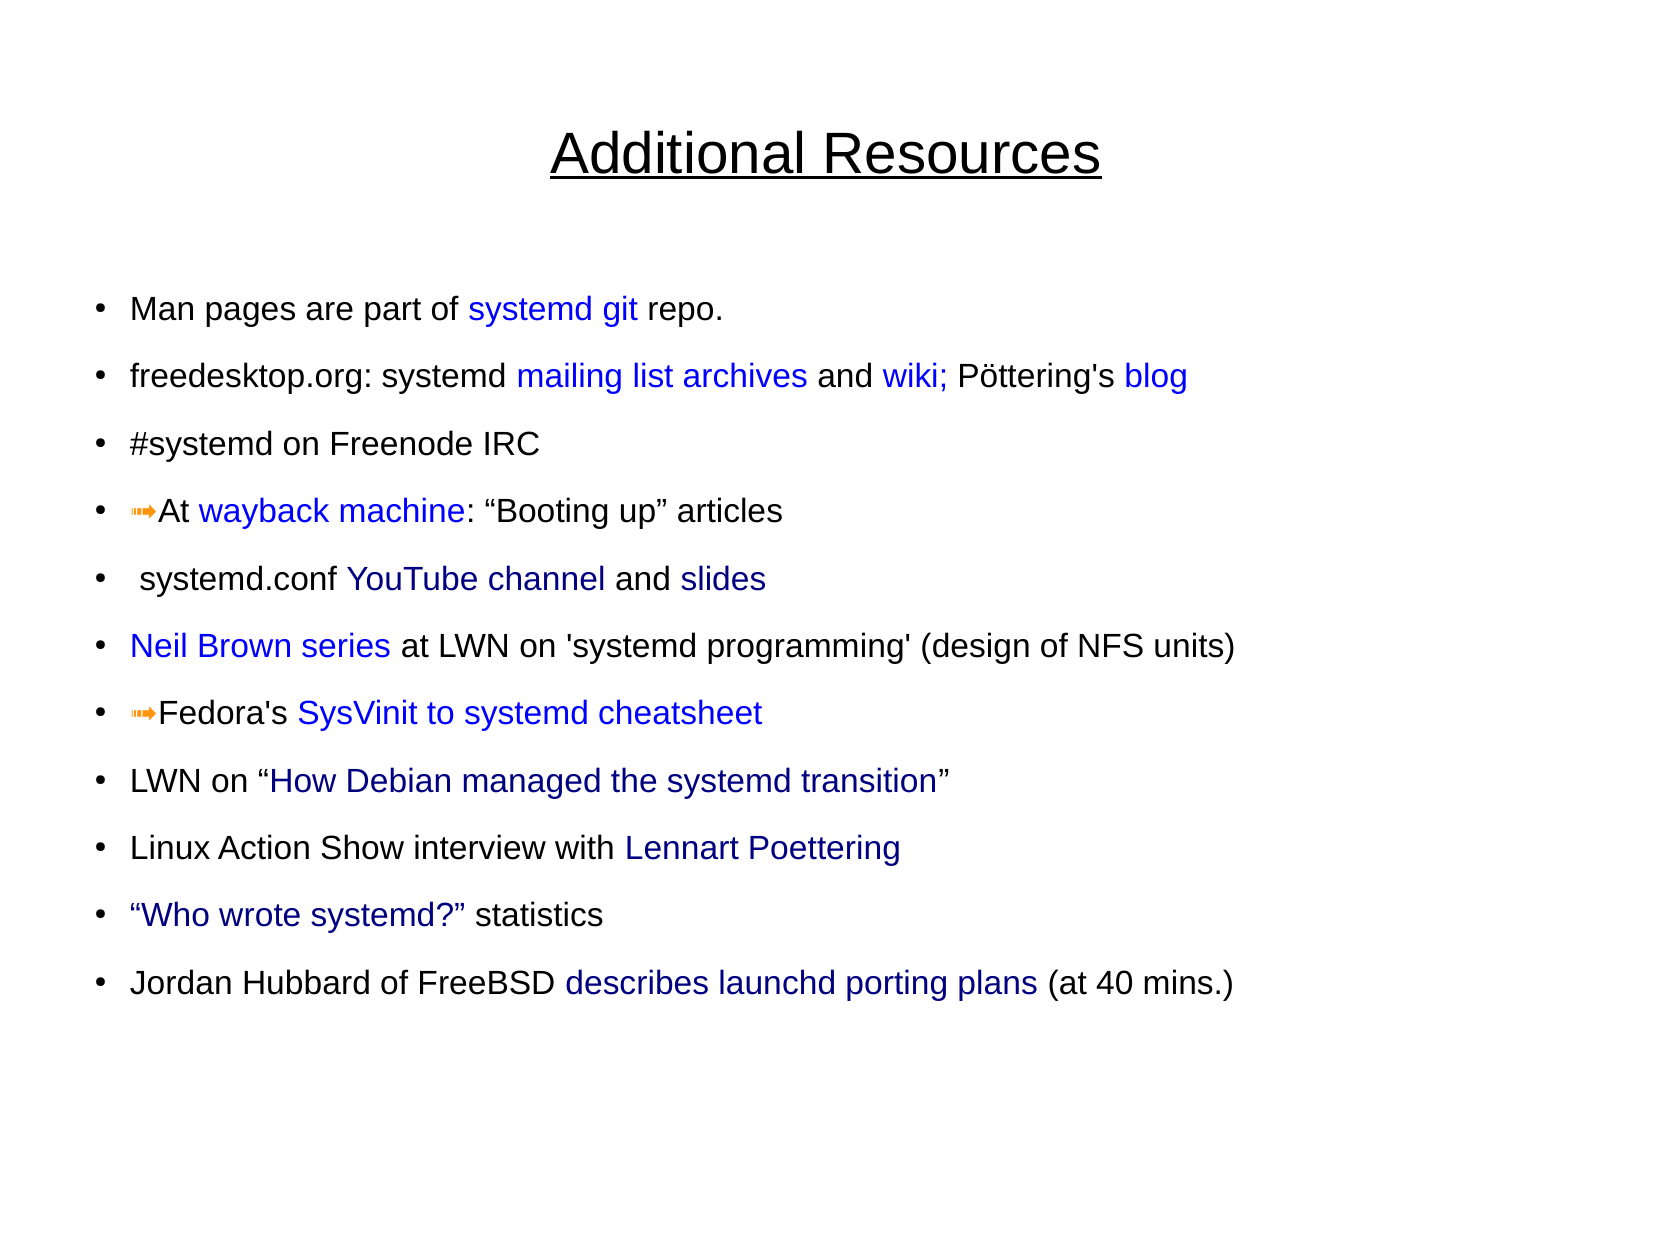

# Additional Resources
Man pages are part of systemd git repo.
freedesktop.org: systemd mailing list archives and wiki; Pöttering's blog
#systemd on Freenode IRC
➟At wayback machine: “Booting up” articles
 systemd.conf YouTube channel and slides
Neil Brown series at LWN on 'systemd programming' (design of NFS units)
➟Fedora's SysVinit to systemd cheatsheet
LWN on “How Debian managed the systemd transition”
Linux Action Show interview with Lennart Poettering
“Who wrote systemd?” statistics
Jordan Hubbard of FreeBSD describes launchd porting plans (at 40 mins.)